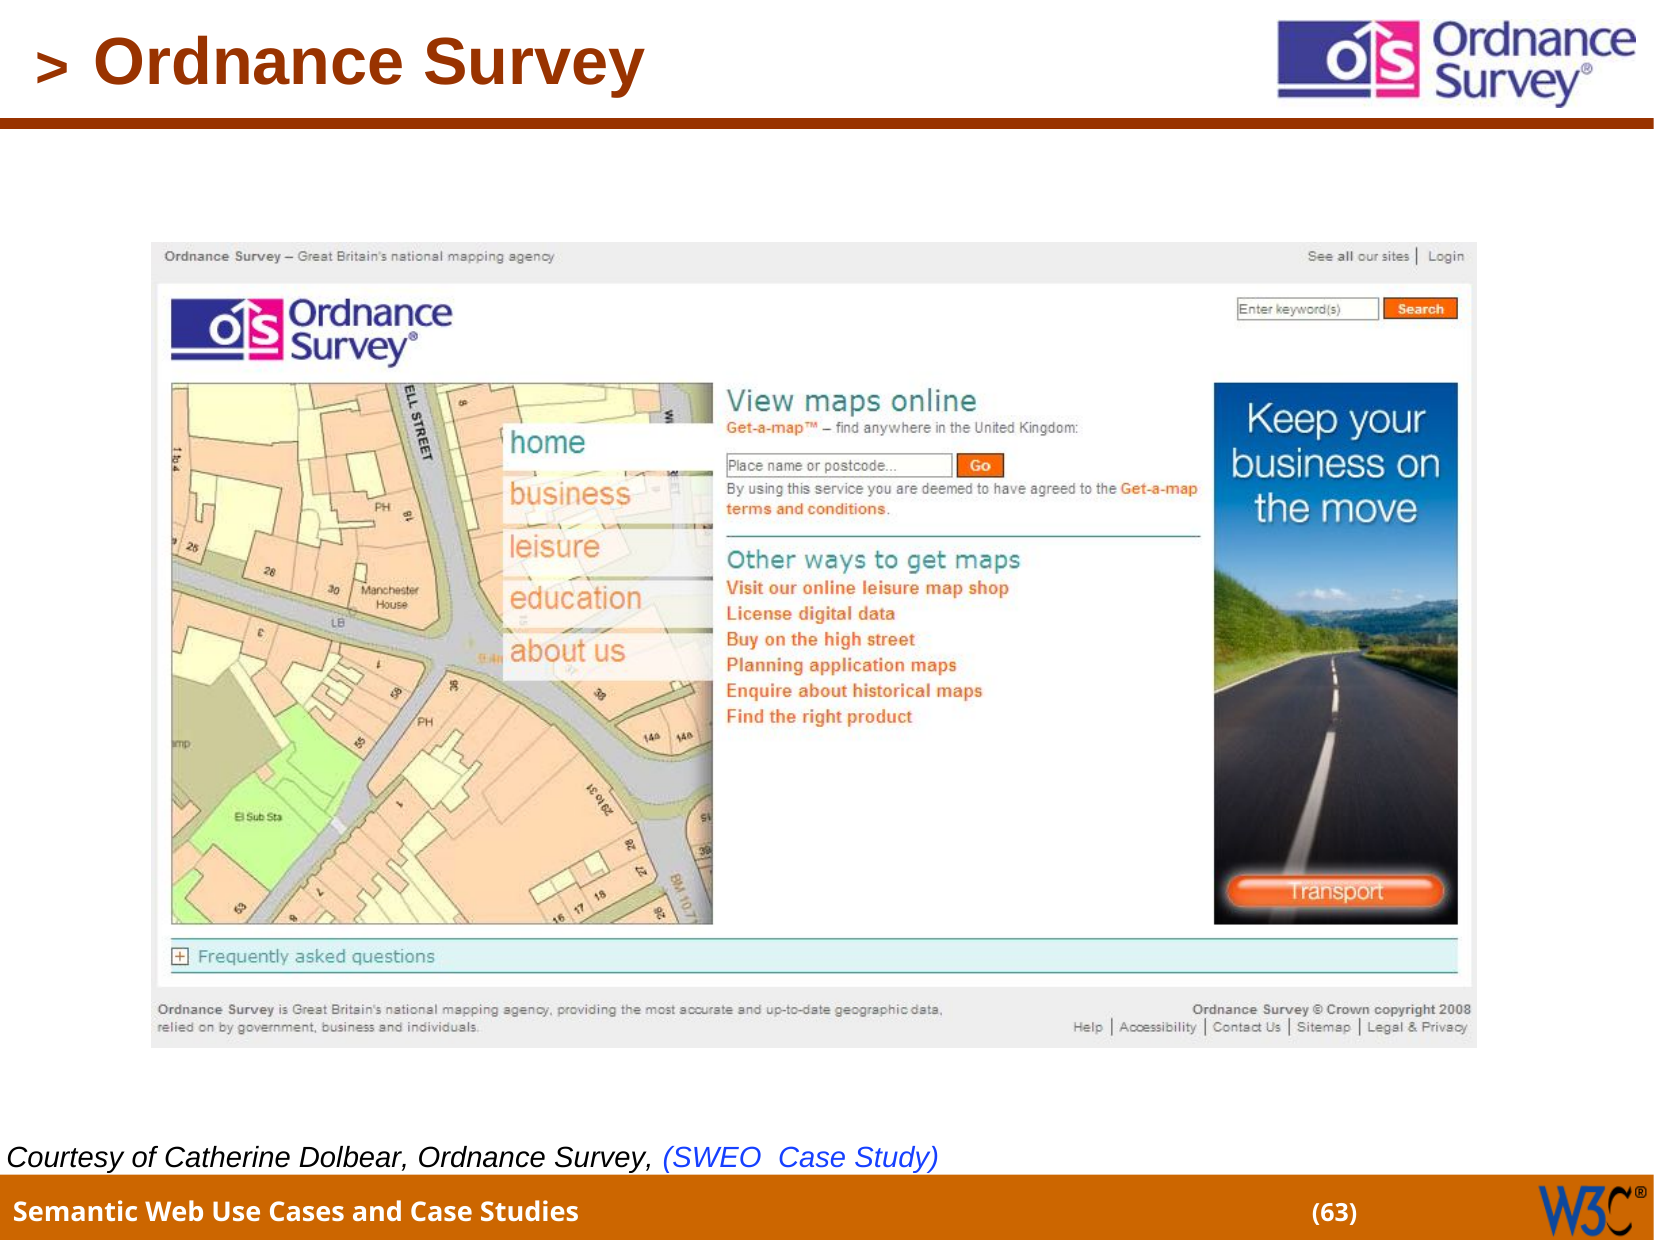

# Ordnance Survey
Courtesy of Catherine Dolbear, Ordnance Survey, (SWEO Case Study)